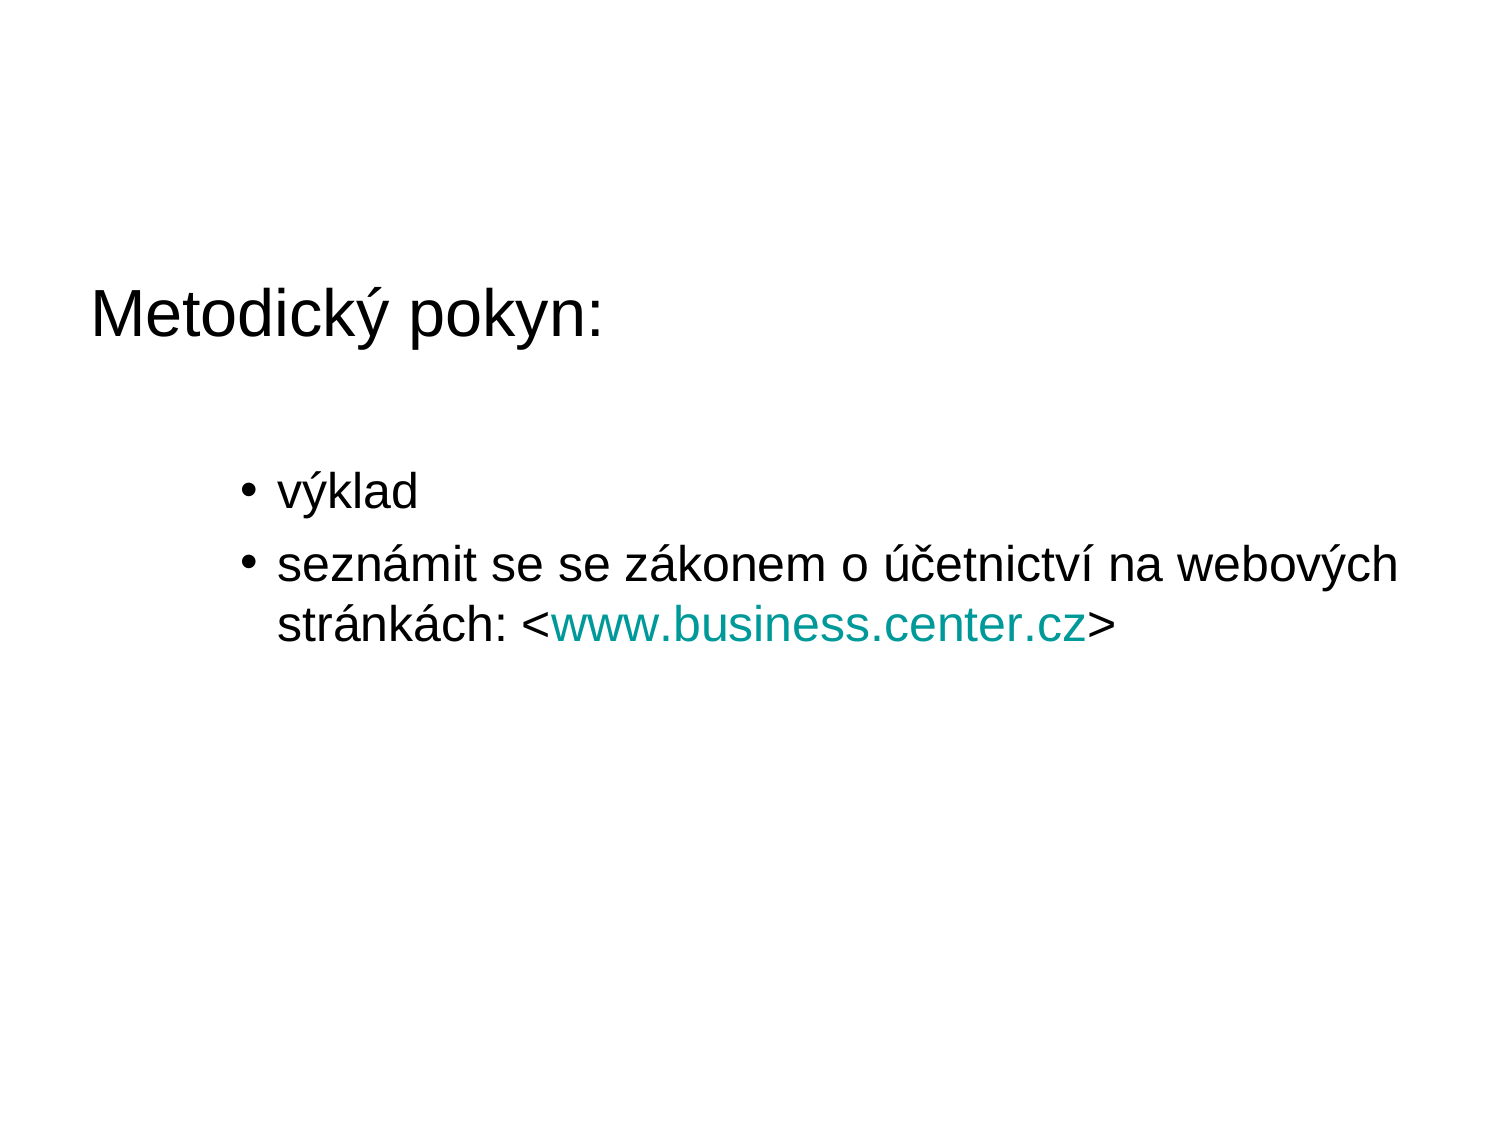

# Metodický pokyn:
výklad
seznámit se se zákonem o účetnictví na webových stránkách: <www.business.center.cz>